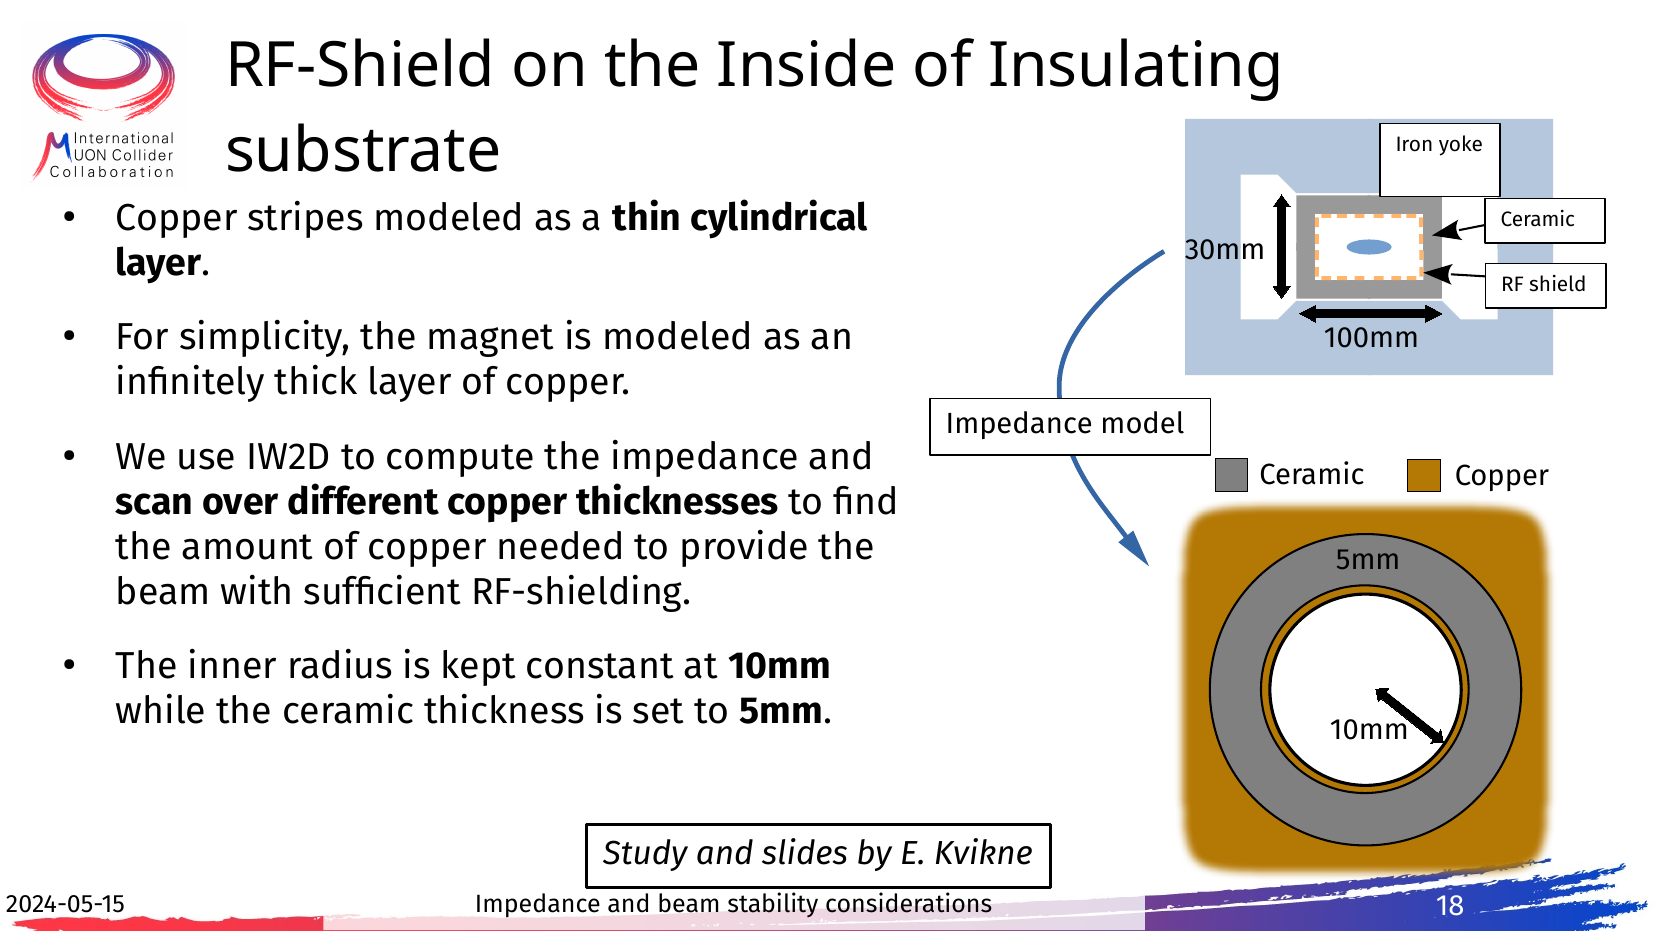

# RF-Shield on the Inside of Insulating substrate
Iron yoke
Copper stripes modeled as a thin cylindrical layer.
For simplicity, the magnet is modeled as an infinitely thick layer of copper.
We use IW2D to compute the impedance and scan over different copper thicknesses to find the amount of copper needed to provide the beam with sufficient RF-shielding.
The inner radius is kept constant at 10mm while the ceramic thickness is set to 5mm.
Ceramic
30mm
RF shield
100mm
Impedance model
Ceramic
Copper
5mm
10mm
Study and slides by E. Kvikne
2024-05-15
Impedance and beam stability considerations
18